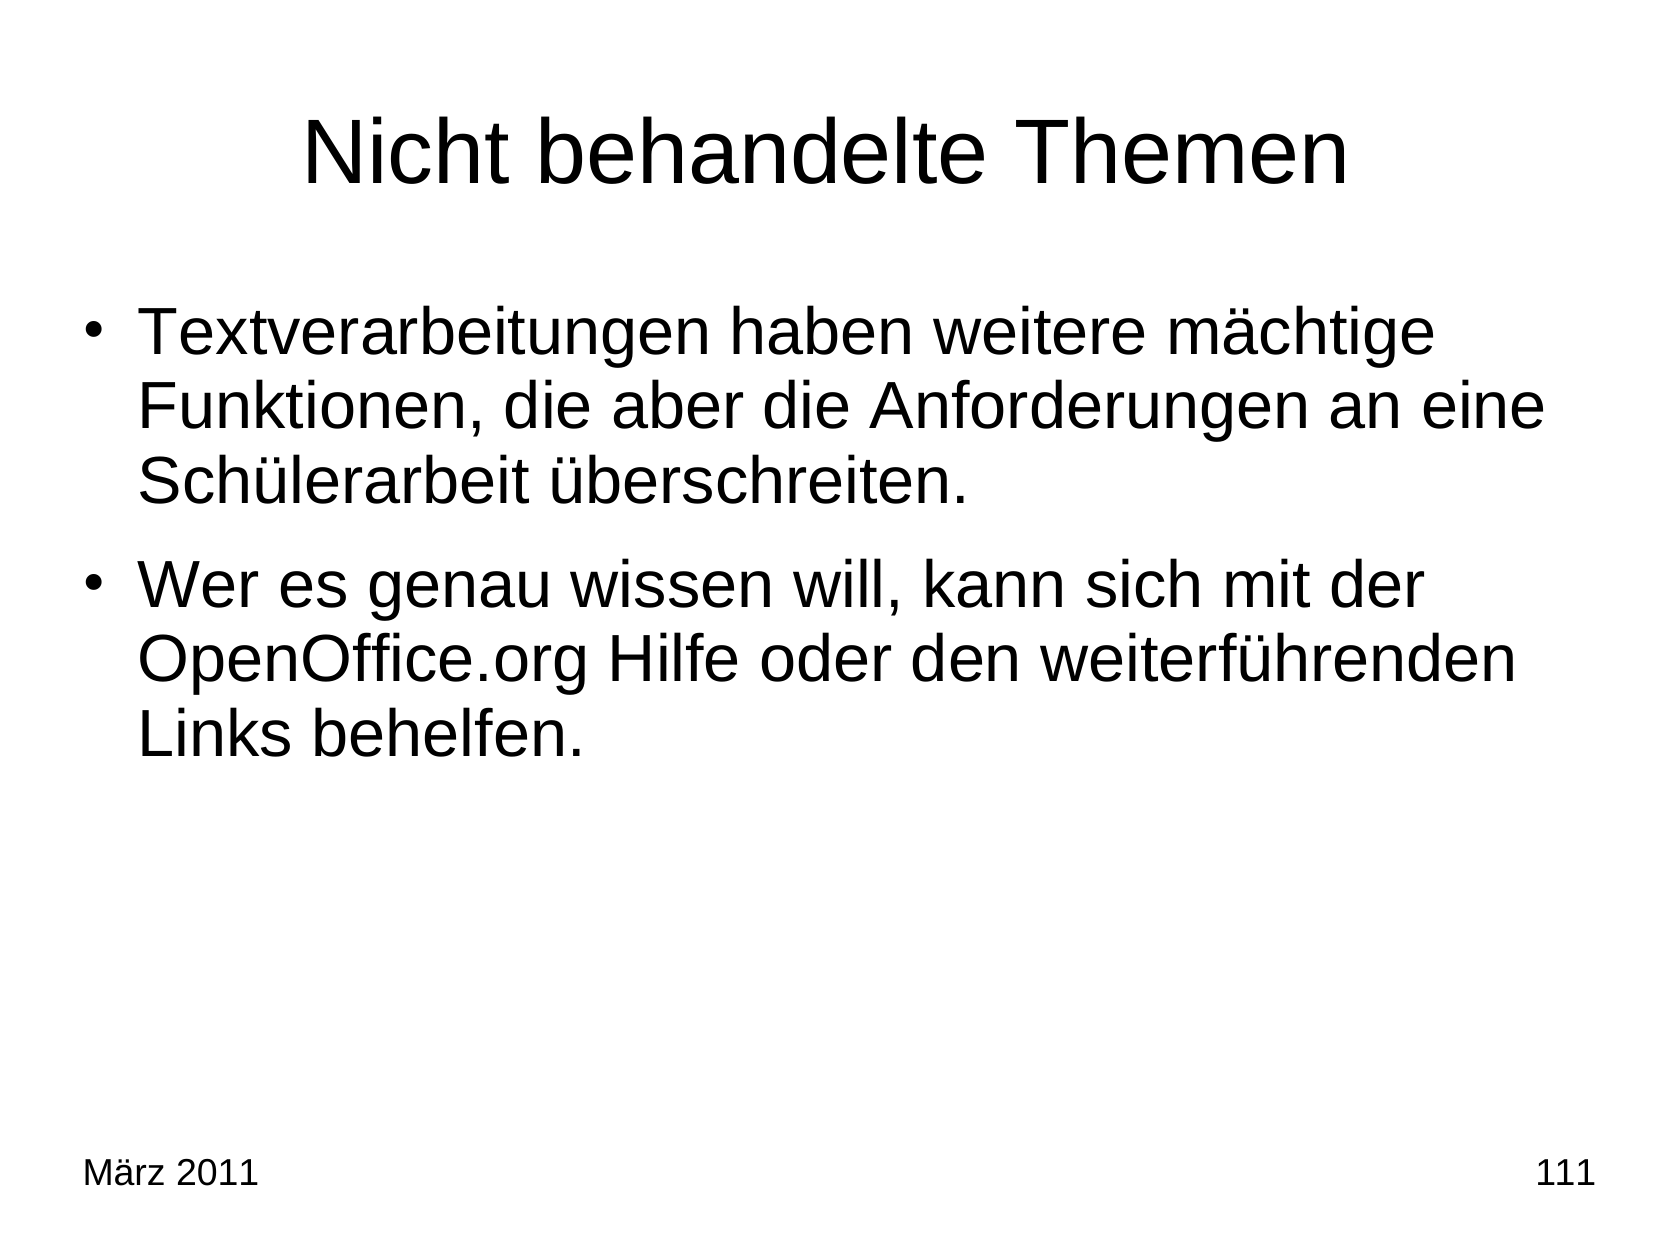

# Nicht behandelte Themen
Textverarbeitungen haben weitere mächtige Funktionen, die aber die Anforderungen an eine Schülerarbeit überschreiten.
Wer es genau wissen will, kann sich mit der OpenOffice.org Hilfe oder den weiterführenden Links behelfen.
März 2011
111